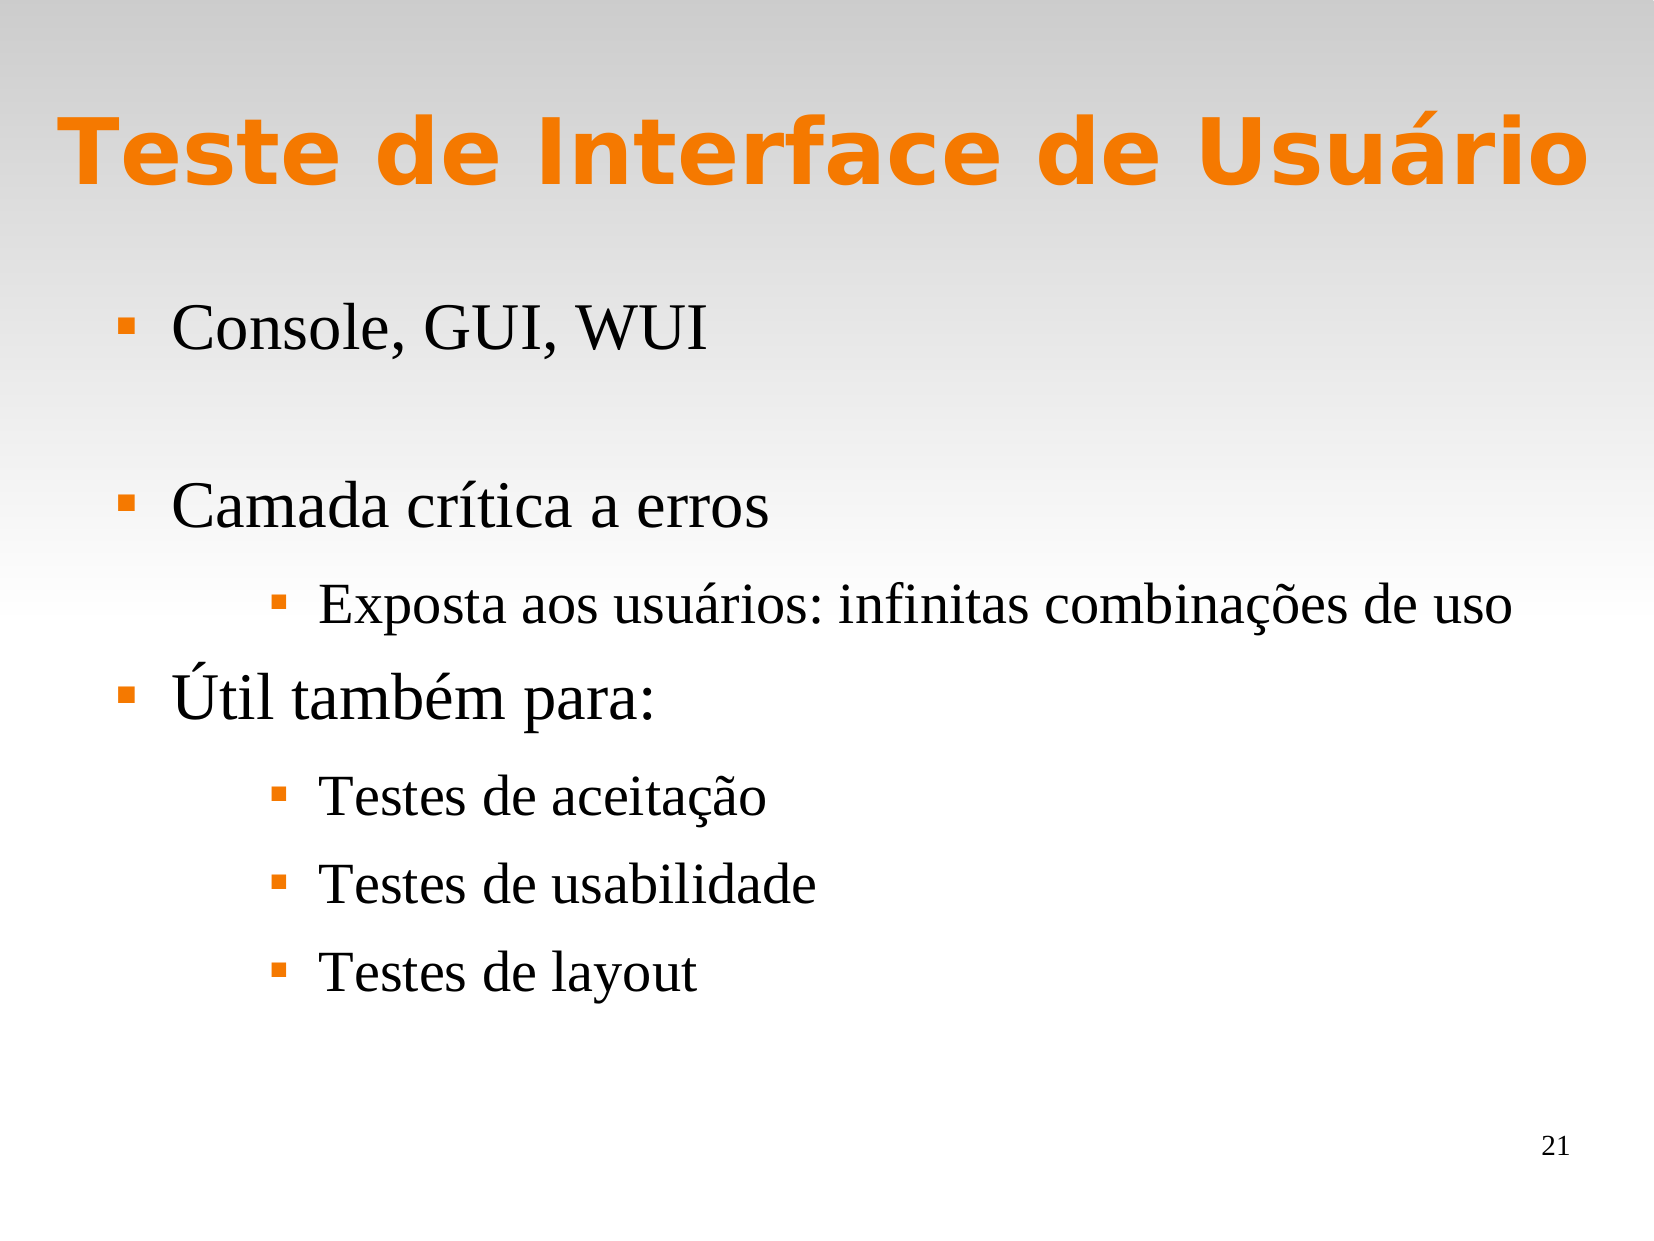

# Teste de Interface de Usuário
Console, GUI, WUI
Camada crítica a erros
Exposta aos usuários: infinitas combinações de uso
Útil também para:
Testes de aceitação
Testes de usabilidade
Testes de layout
21